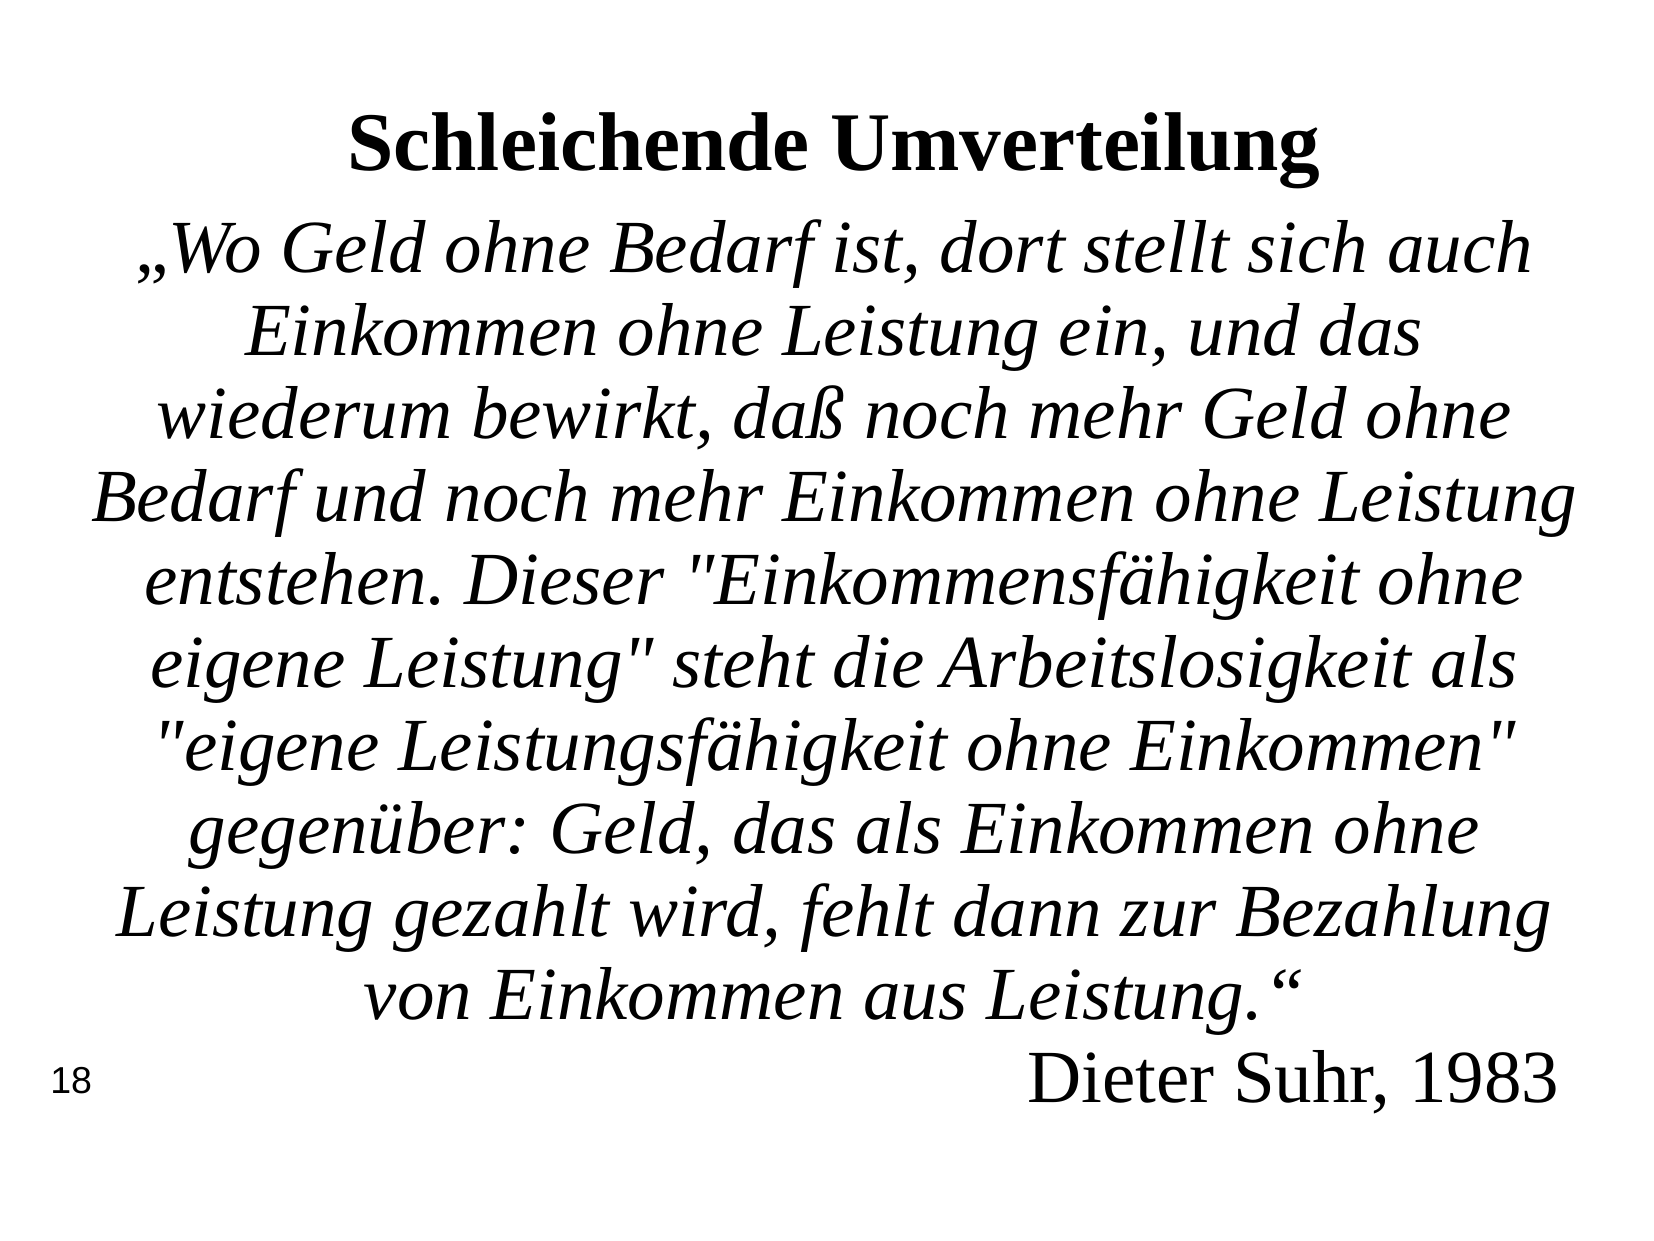

Schleichende Umverteilung
„Wo Geld ohne Bedarf ist, dort stellt sich auch Einkommen ohne Leistung ein, und das wiederum bewirkt, daß noch mehr Geld ohne Bedarf und noch mehr Einkommen ohne Leistung entstehen. Dieser "Einkommensfähigkeit ohne eigene Leistung" steht die Arbeitslosigkeit als "eigene Leistungsfähigkeit ohne Einkommen" gegenüber: Geld, das als Einkommen ohne Leistung gezahlt wird, fehlt dann zur Bezahlung von Einkommen aus Leistung.“
Dieter Suhr, 1983